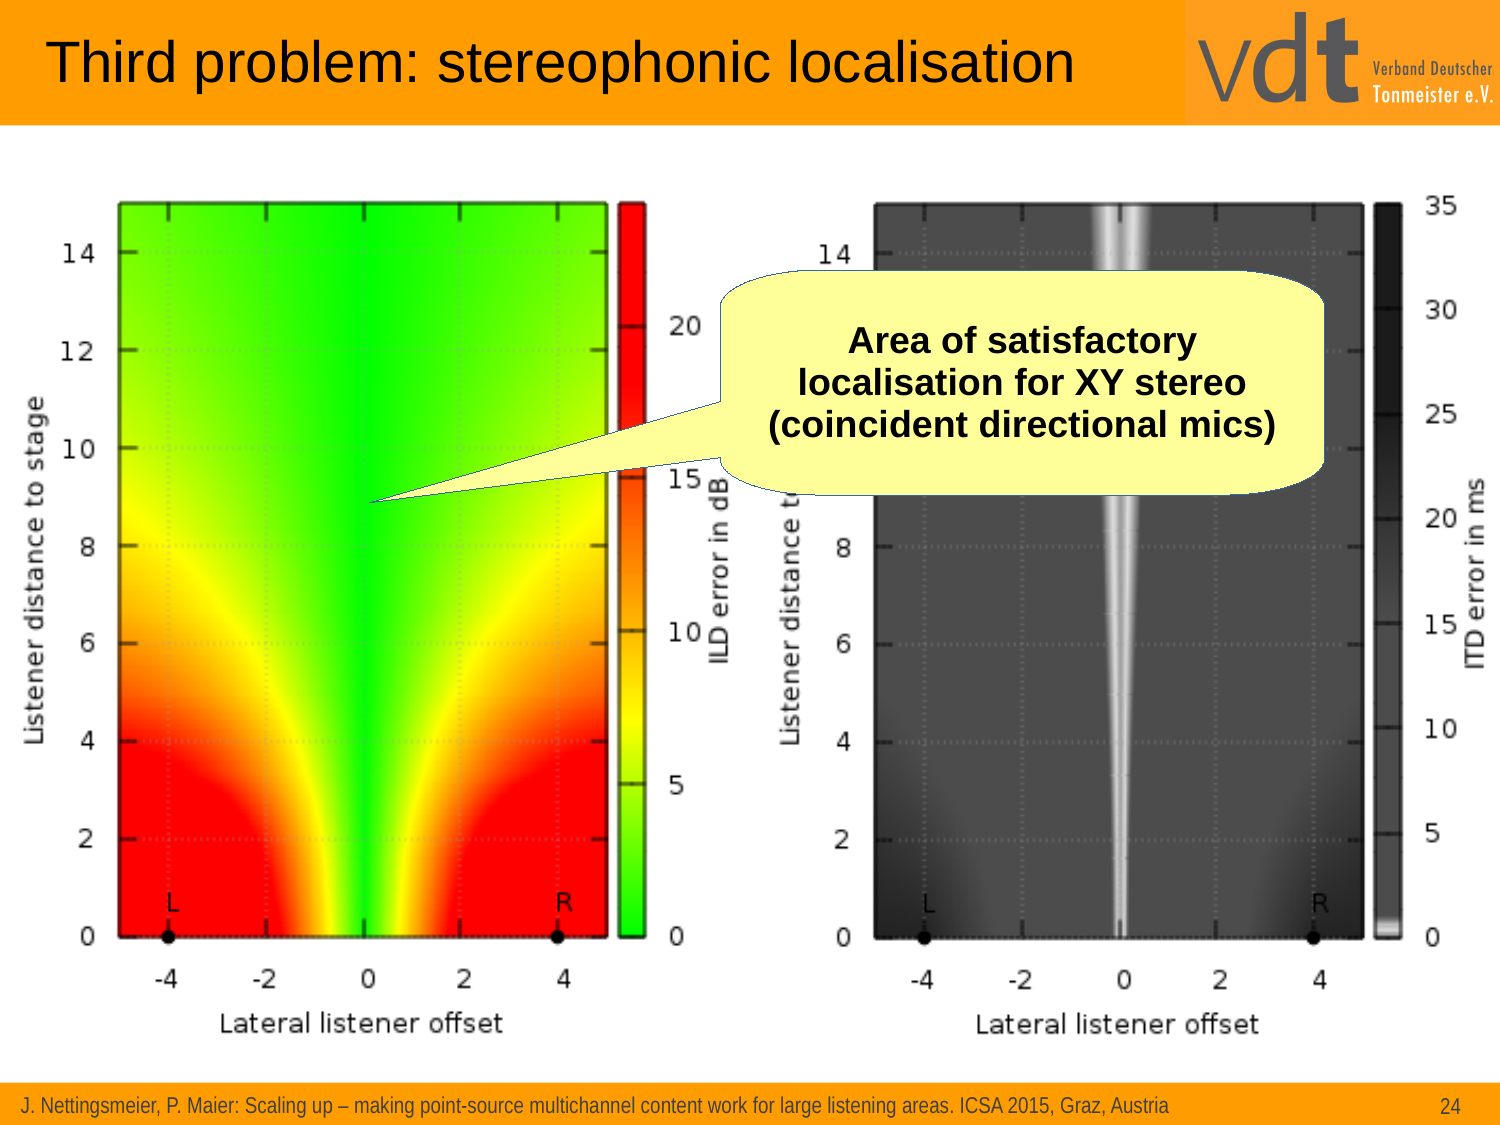

# Third problem: stereophonic localisation
Area of satisfactory
localisation for XY stereo
(coincident directional mics)